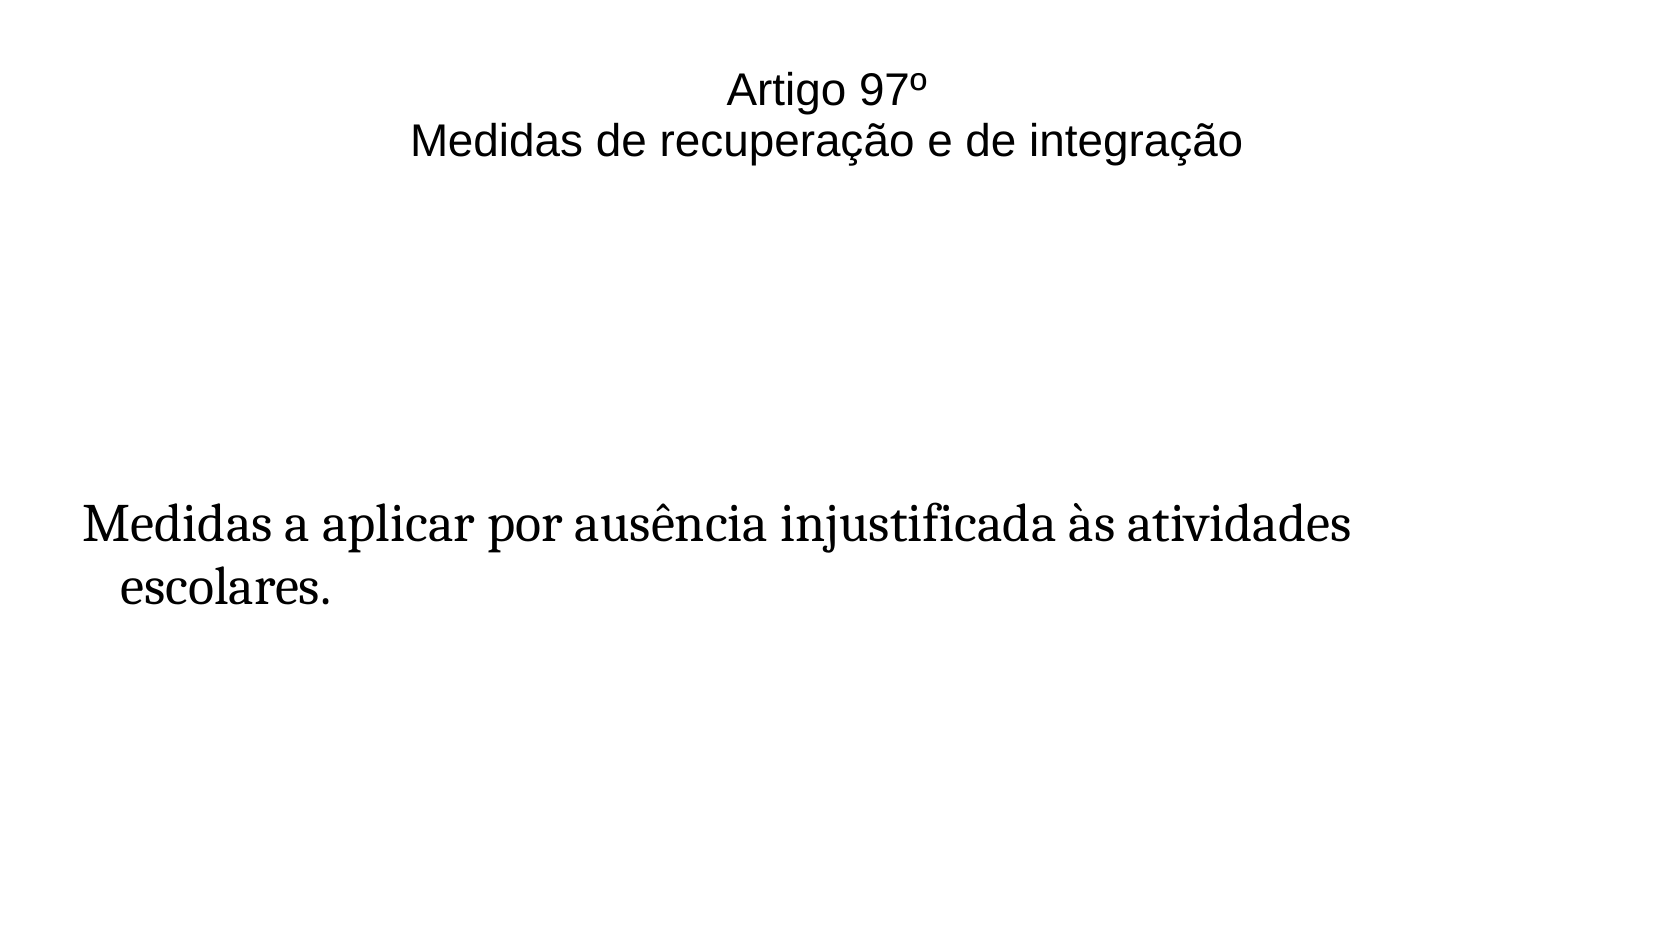

# Artigo 97º Medidas de recuperação e de integração
Medidas a aplicar por ausência injustificada às atividades escolares.